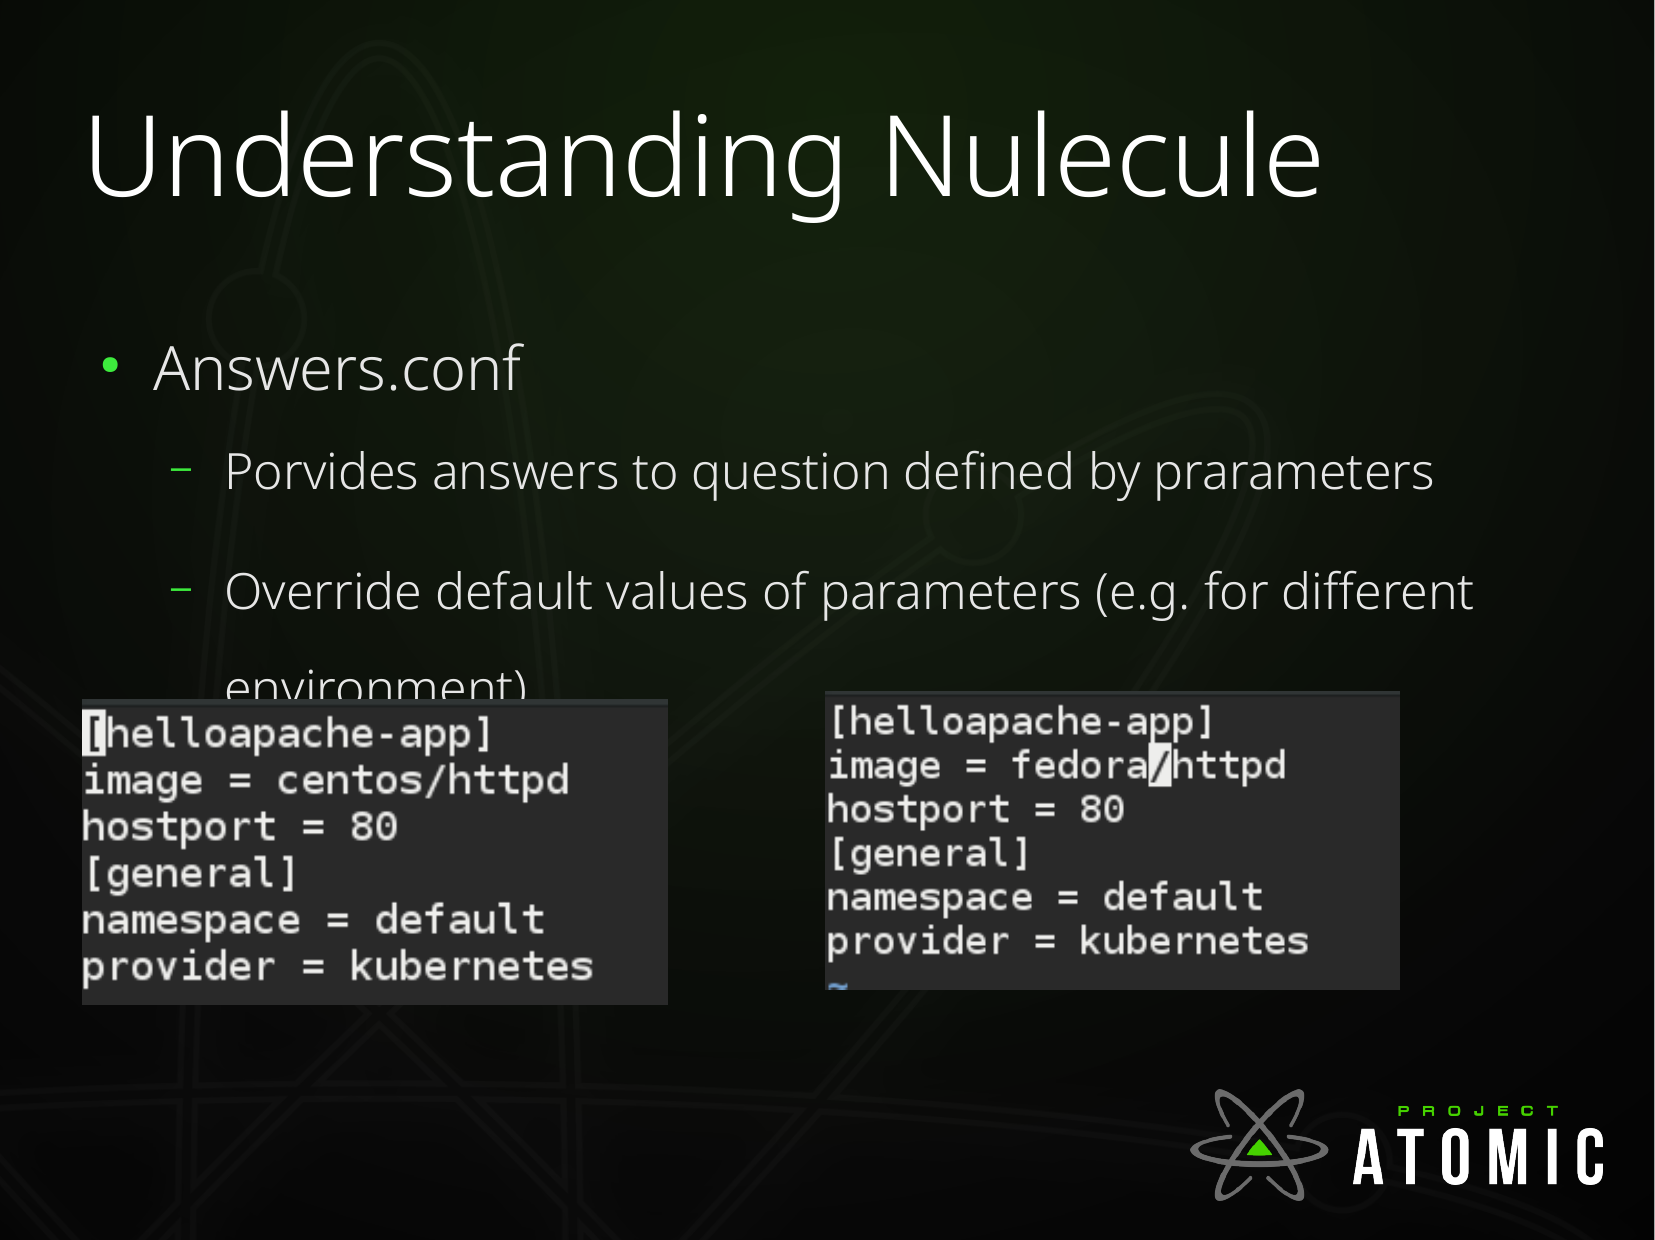

# Understanding Nulecule
Answers.conf
Porvides answers to question defined by prarameters
Override default values of parameters (e.g. for different environment)